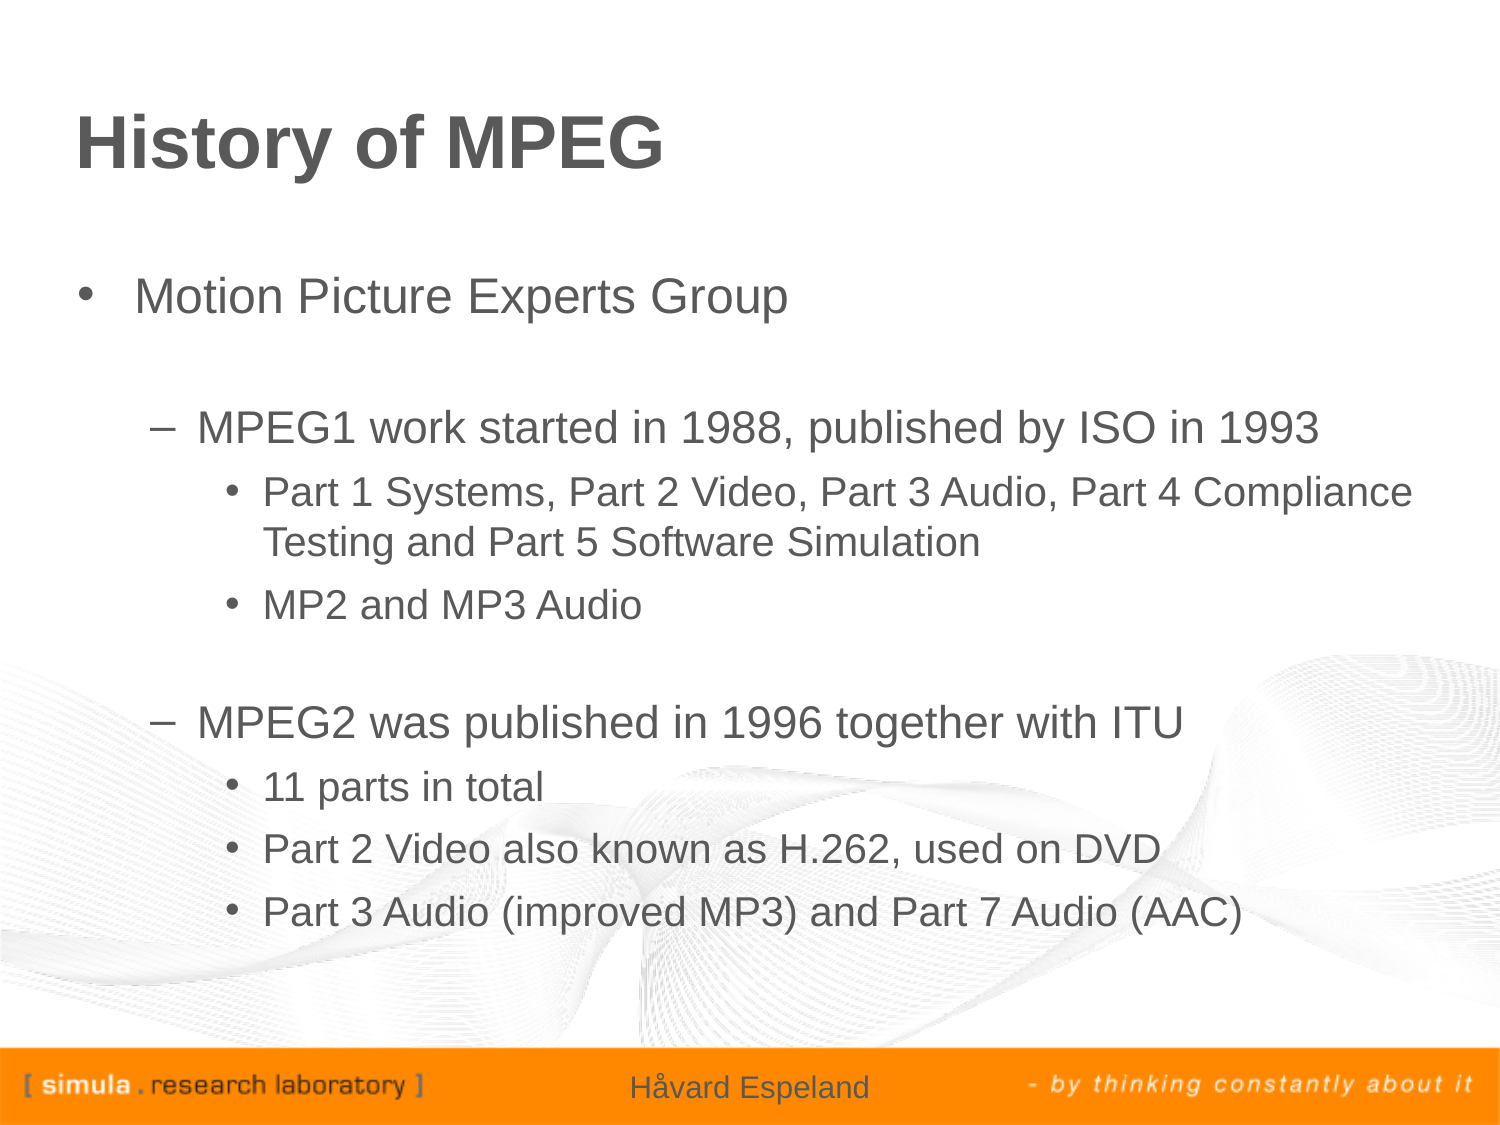

# History of MPEG
Motion Picture Experts Group
MPEG1 work started in 1988, published by ISO in 1993
Part 1 Systems, Part 2 Video, Part 3 Audio, Part 4 Compliance Testing and Part 5 Software Simulation
MP2 and MP3 Audio
MPEG2 was published in 1996 together with ITU
11 parts in total
Part 2 Video also known as H.262, used on DVD
Part 3 Audio (improved MP3) and Part 7 Audio (AAC)